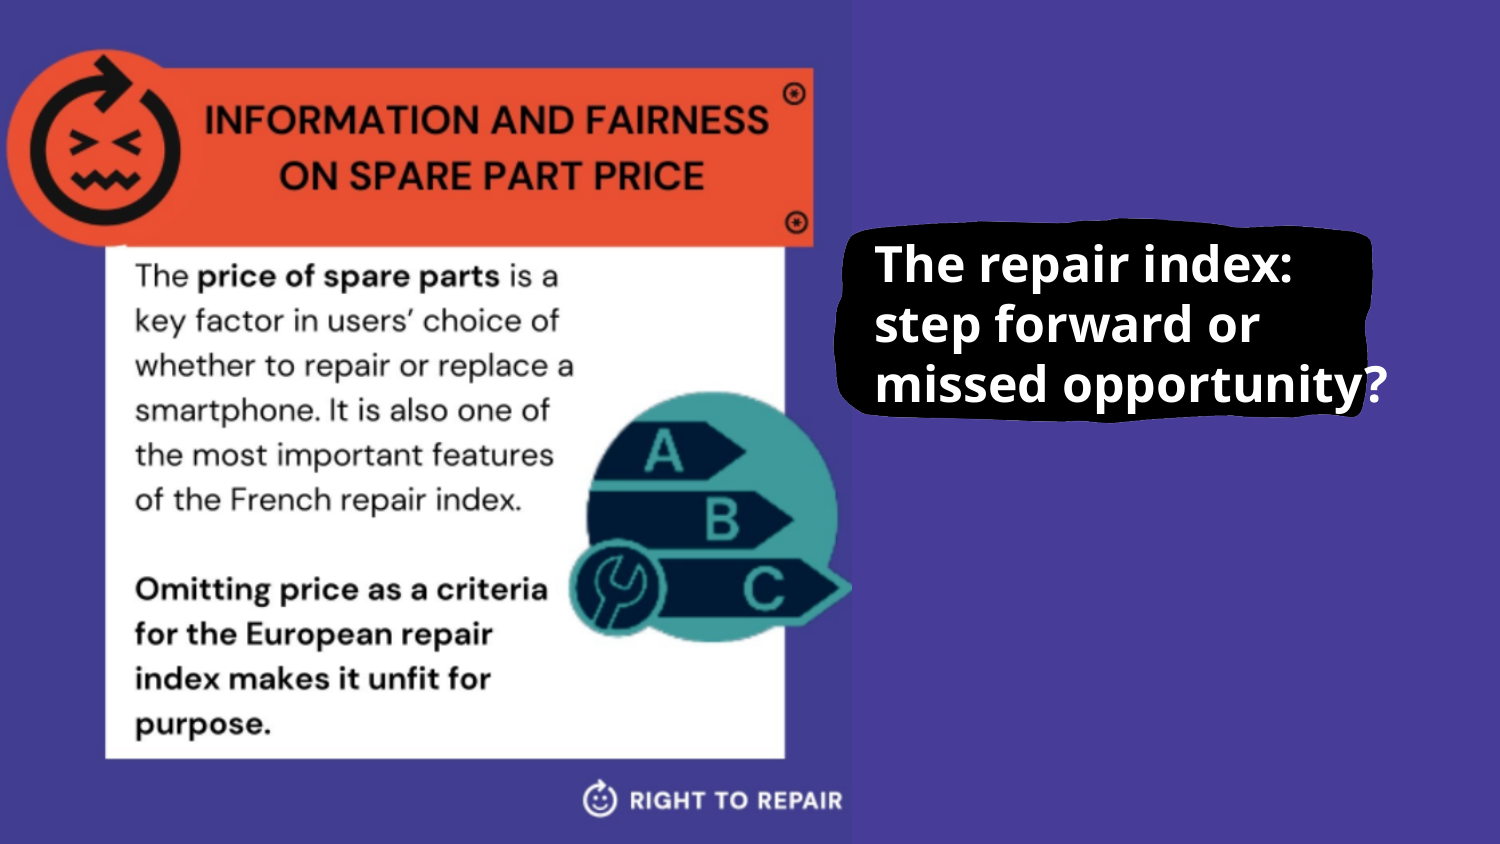

#
The repair index:
step forward or
missed opportunity?